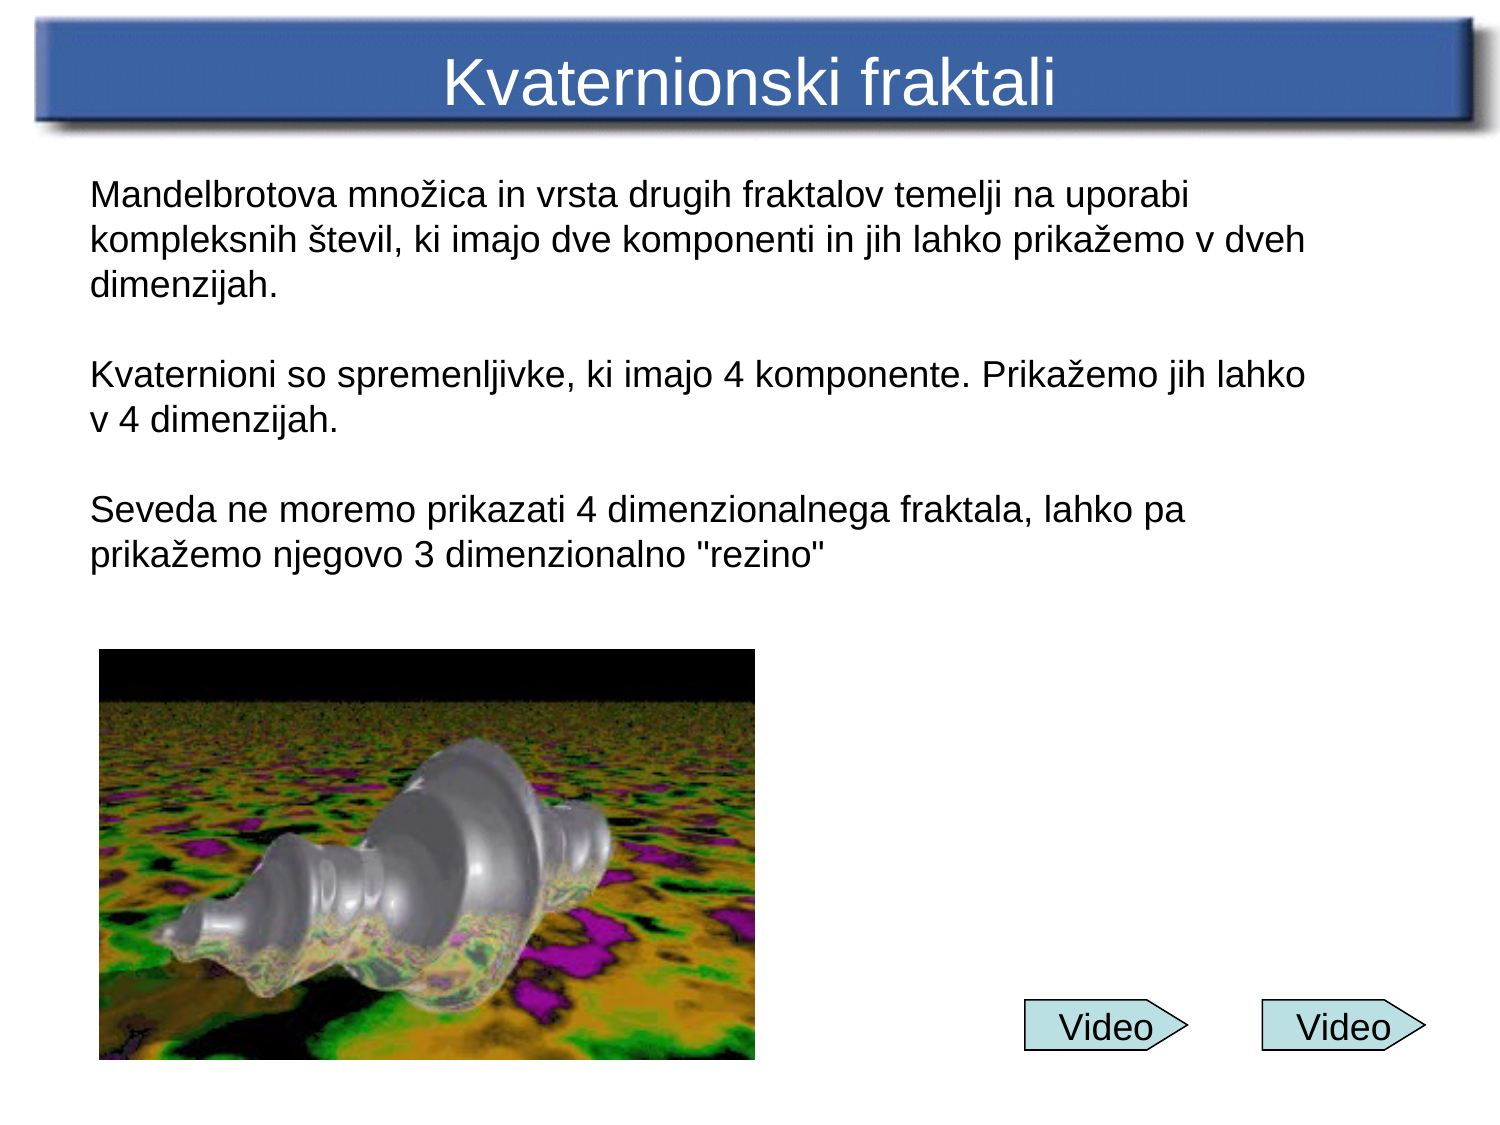

# Kvaternionski fraktali
Mandelbrotova množica in vrsta drugih fraktalov temelji na uporabi kompleksnih števil, ki imajo dve komponenti in jih lahko prikažemo v dveh dimenzijah.
Kvaternioni so spremenljivke, ki imajo 4 komponente. Prikažemo jih lahko v 4 dimenzijah.
Seveda ne moremo prikazati 4 dimenzionalnega fraktala, lahko pa prikažemo njegovo 3 dimenzionalno "rezino"
Video
Video